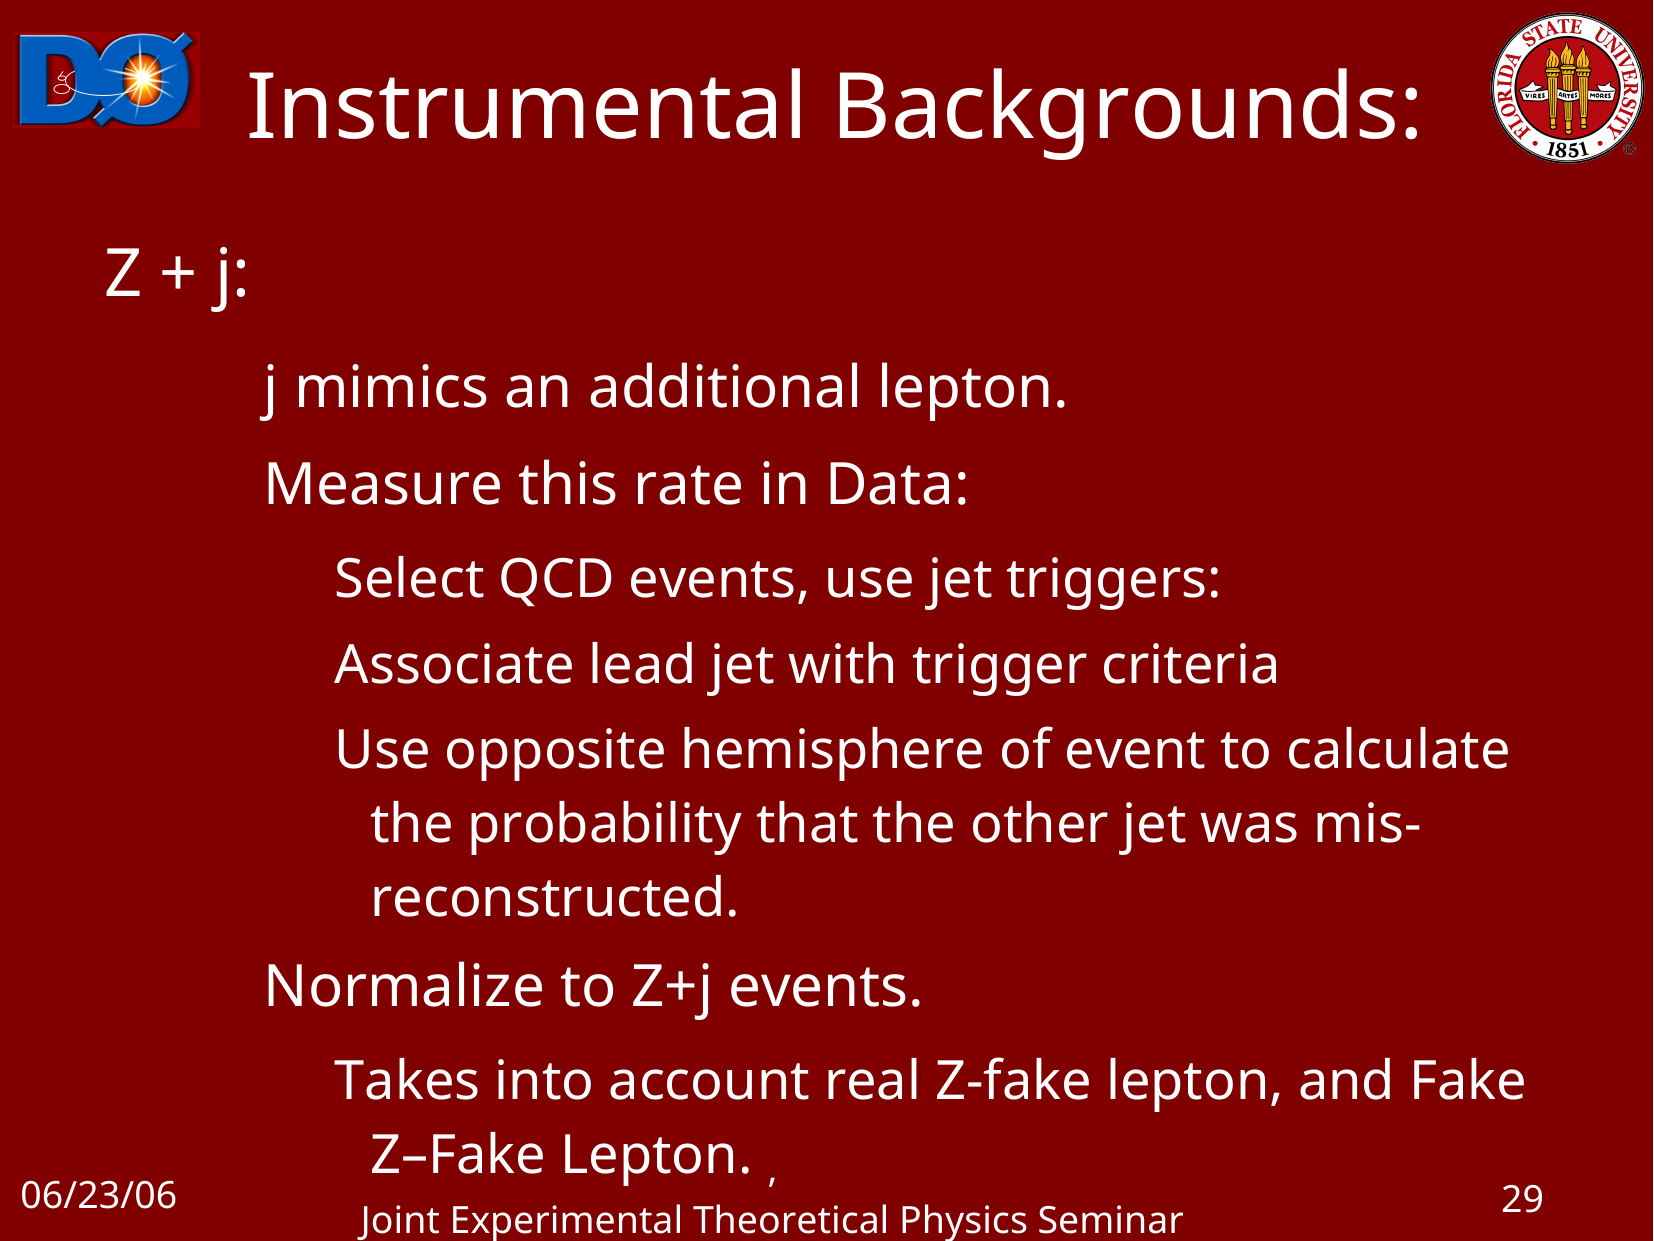

# Instrumental Backgrounds:
Z + j:
j mimics an additional lepton.
Measure this rate in Data:
Select QCD events, use jet triggers:
Associate lead jet with trigger criteria
Use opposite hemisphere of event to calculate the probability that the other jet was mis-reconstructed.
Normalize to Z+j events.
Takes into account real Z-fake lepton, and Fake Z–Fake Lepton.